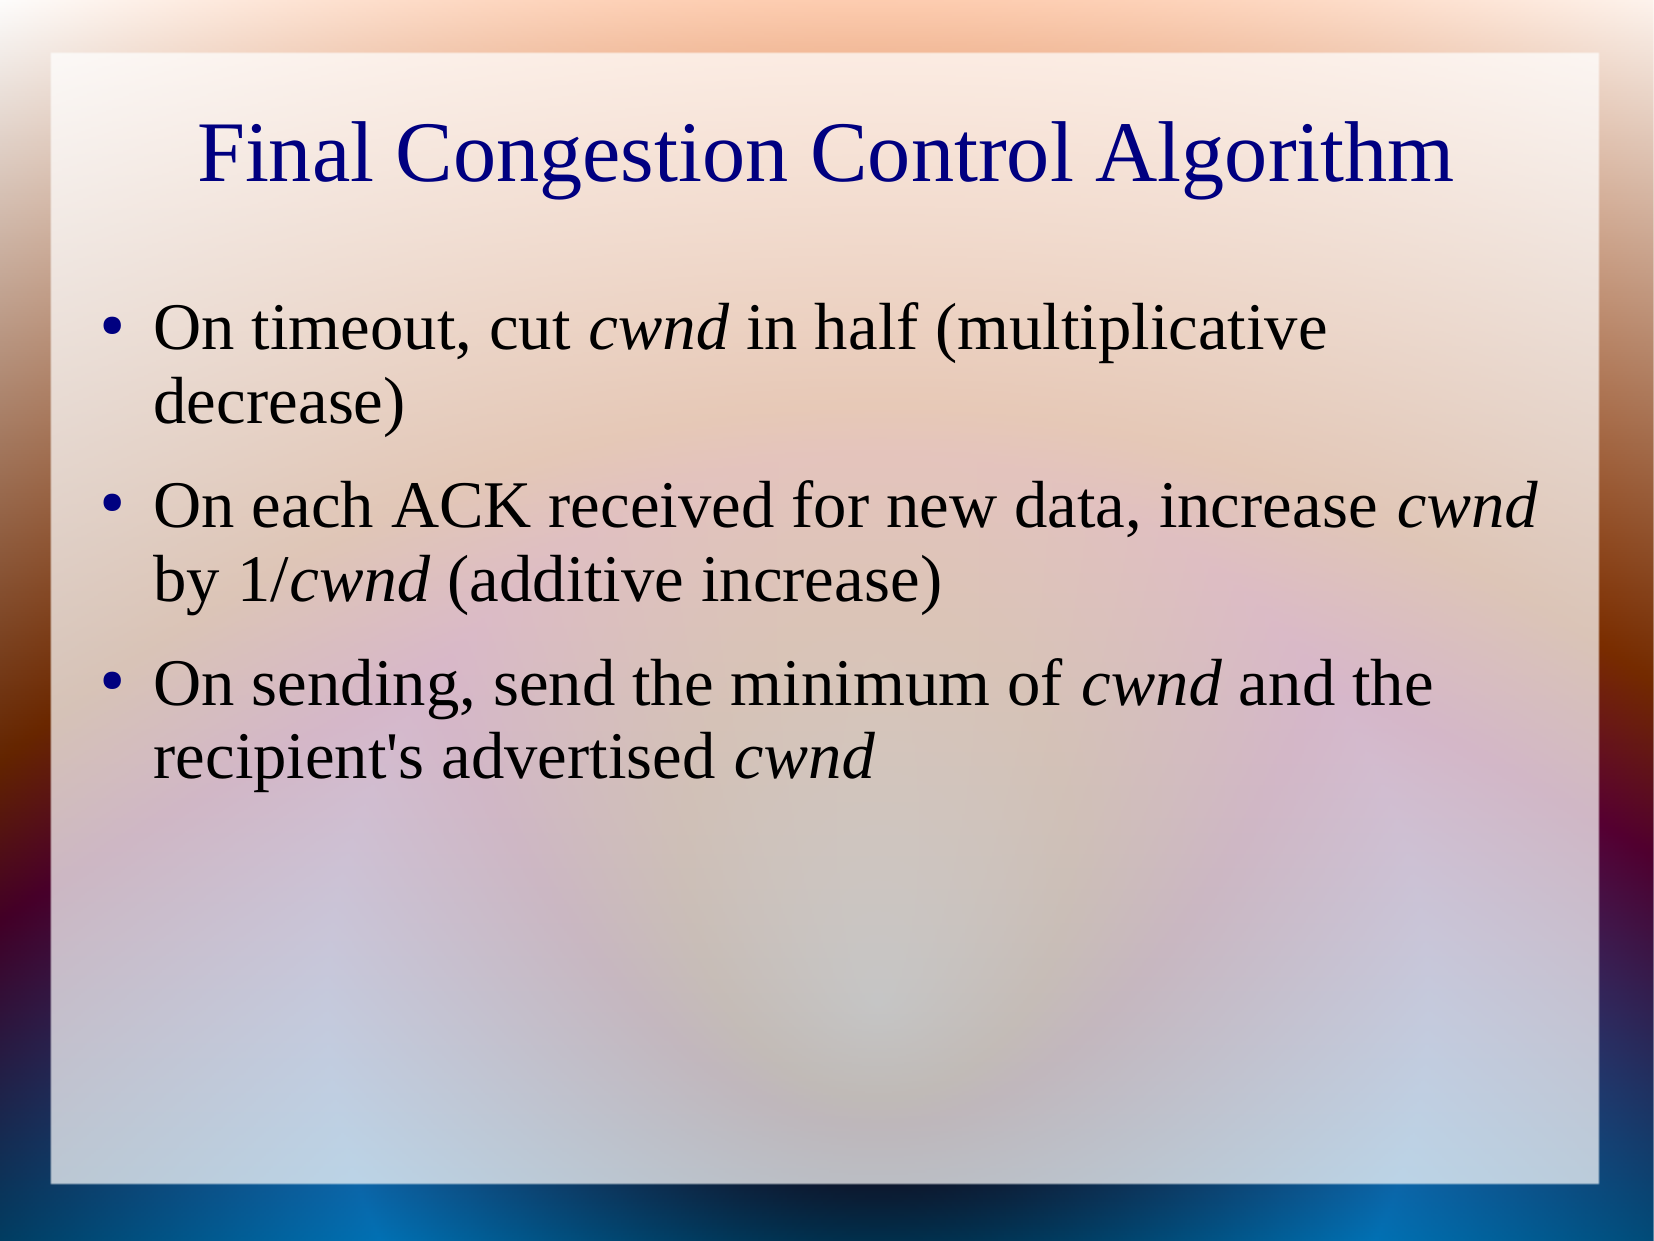

# Final Congestion Control Algorithm
On timeout, cut cwnd in half (multiplicative decrease)
On each ACK received for new data, increase cwnd by 1/cwnd (additive increase)
On sending, send the minimum of cwnd and the recipient's advertised cwnd